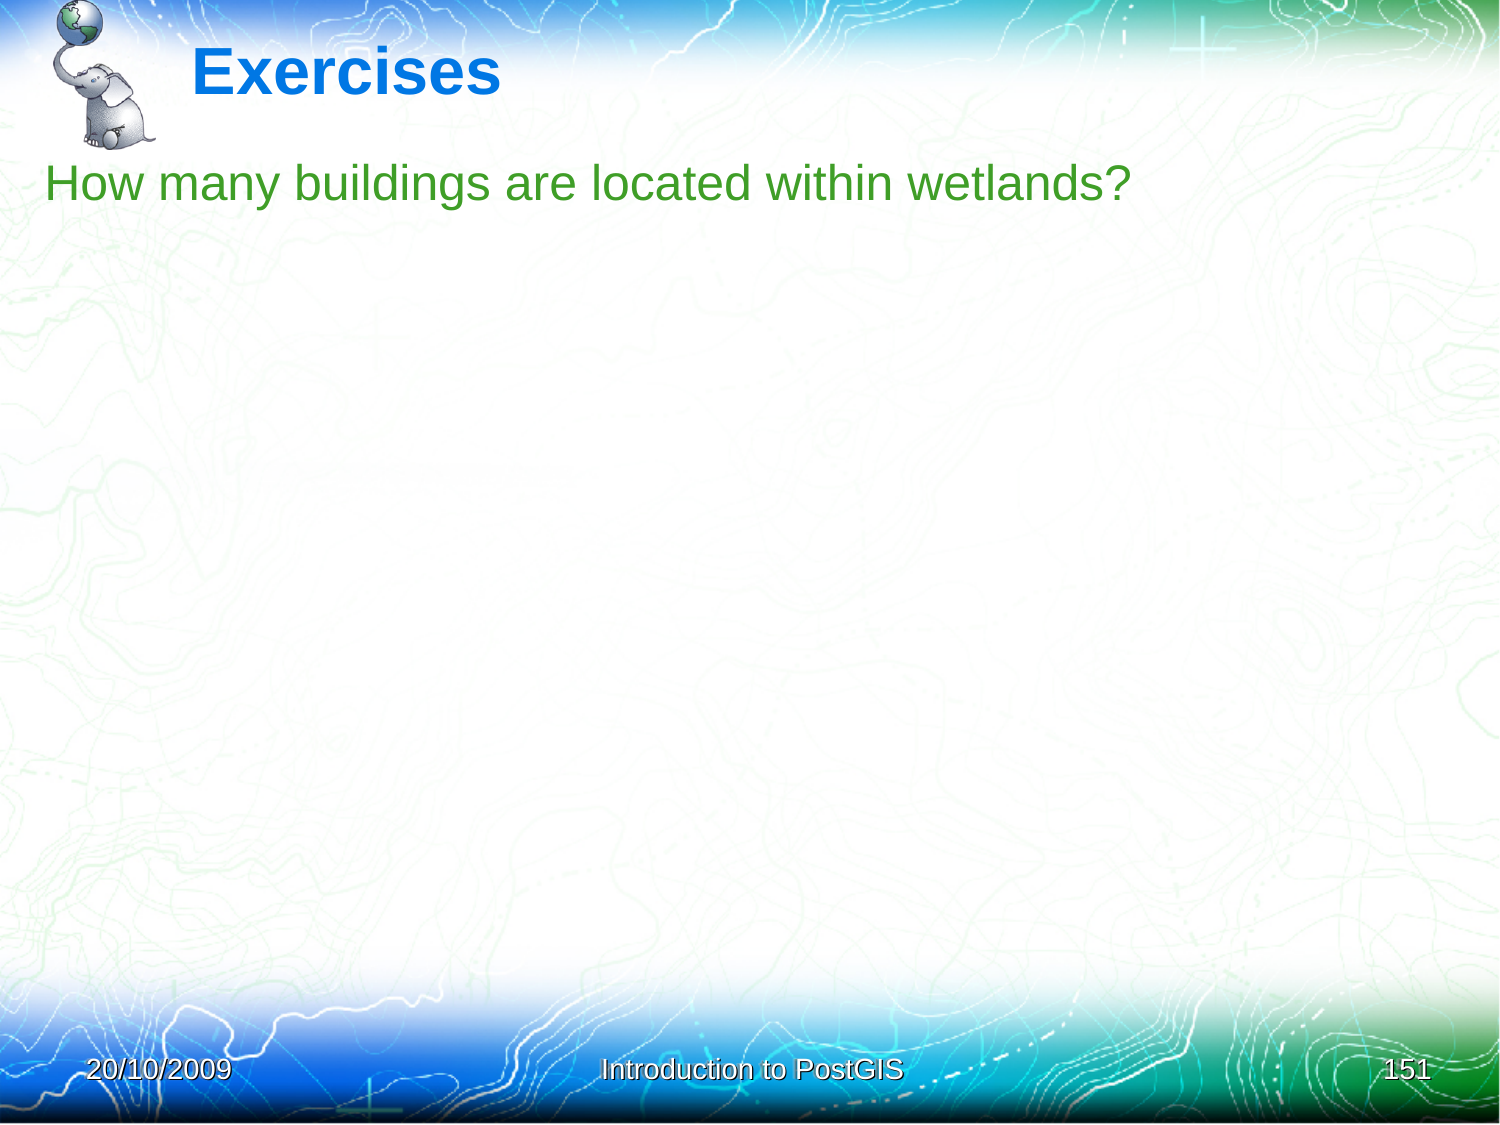

# Exercises
How many buildings are located within wetlands?
20/10/2009
Introduction to PostGIS
151